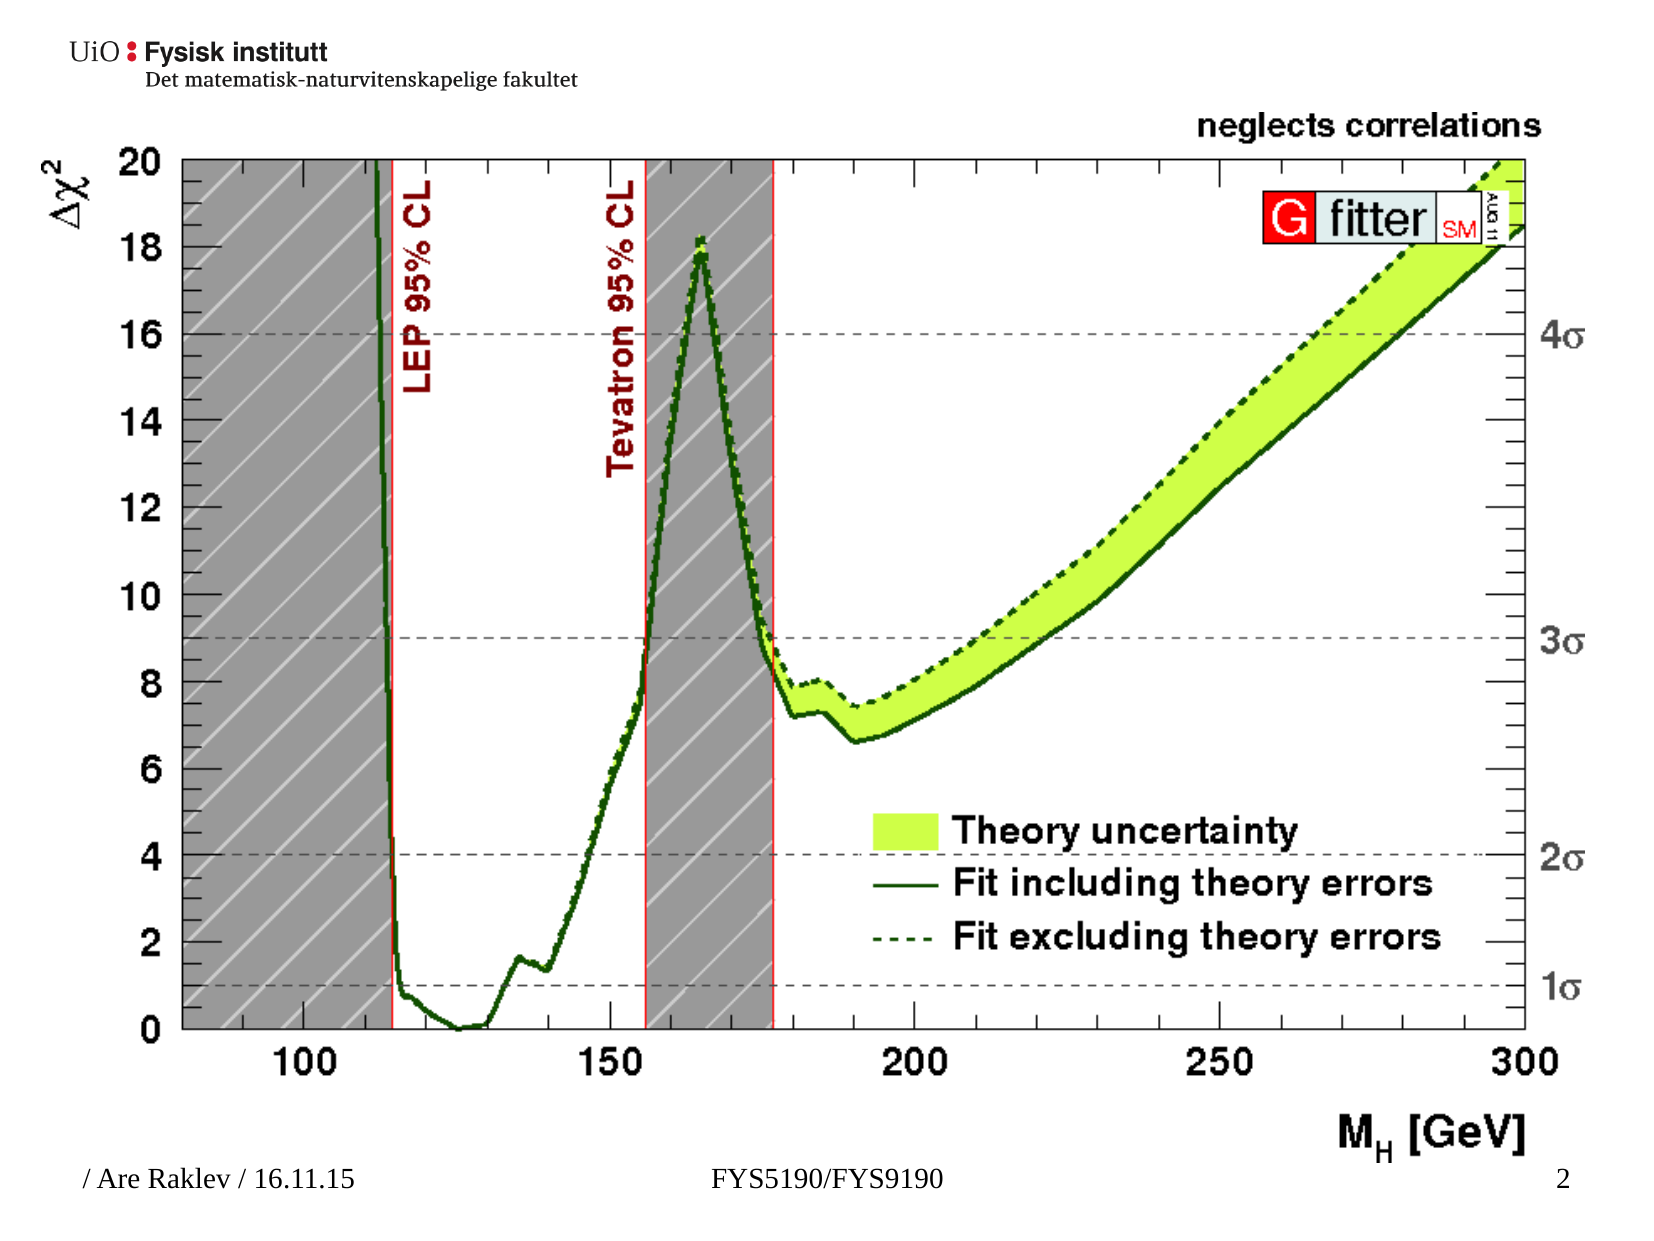

# SUSY cascades
/ Are Raklev / 16.11.15
FYS5190/FYS9190
2